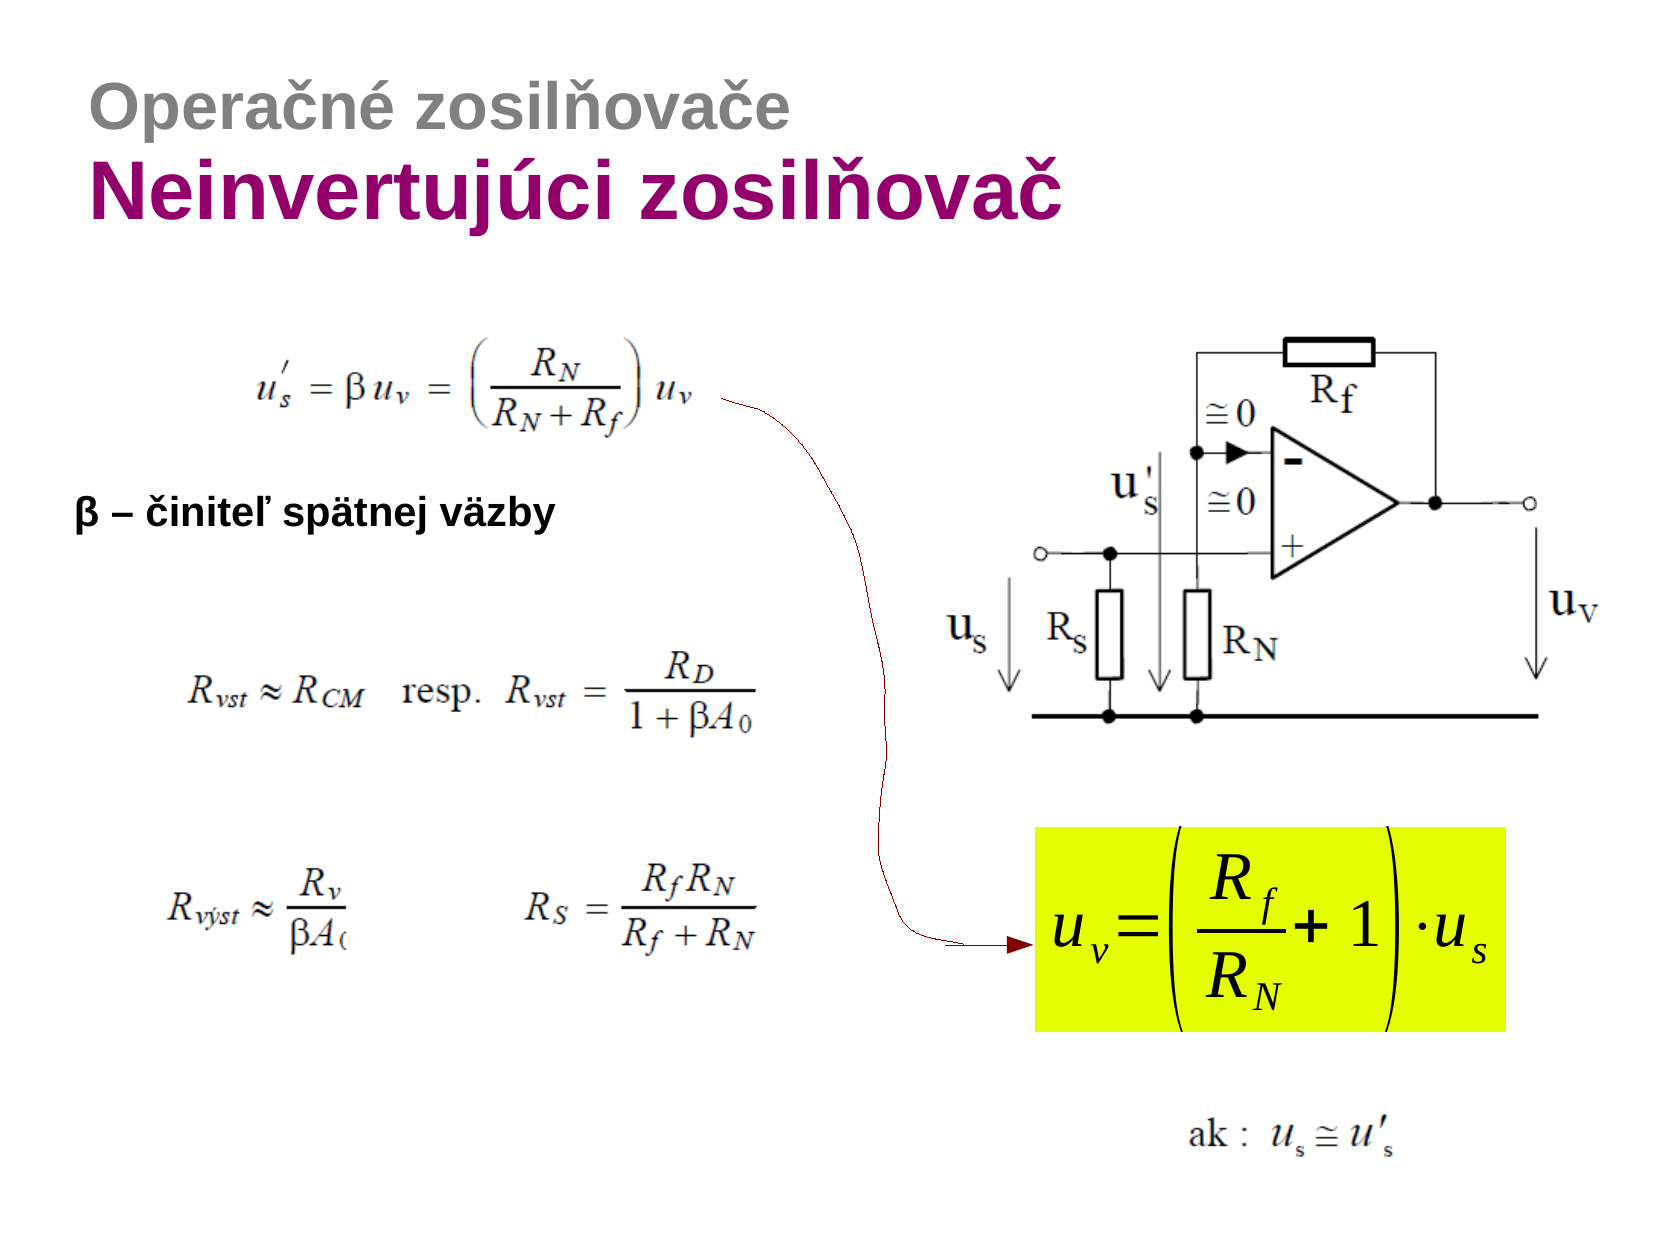

# Operačné zosilňovače Neinvertujúci zosilňovač
β – činiteľ spätnej väzby